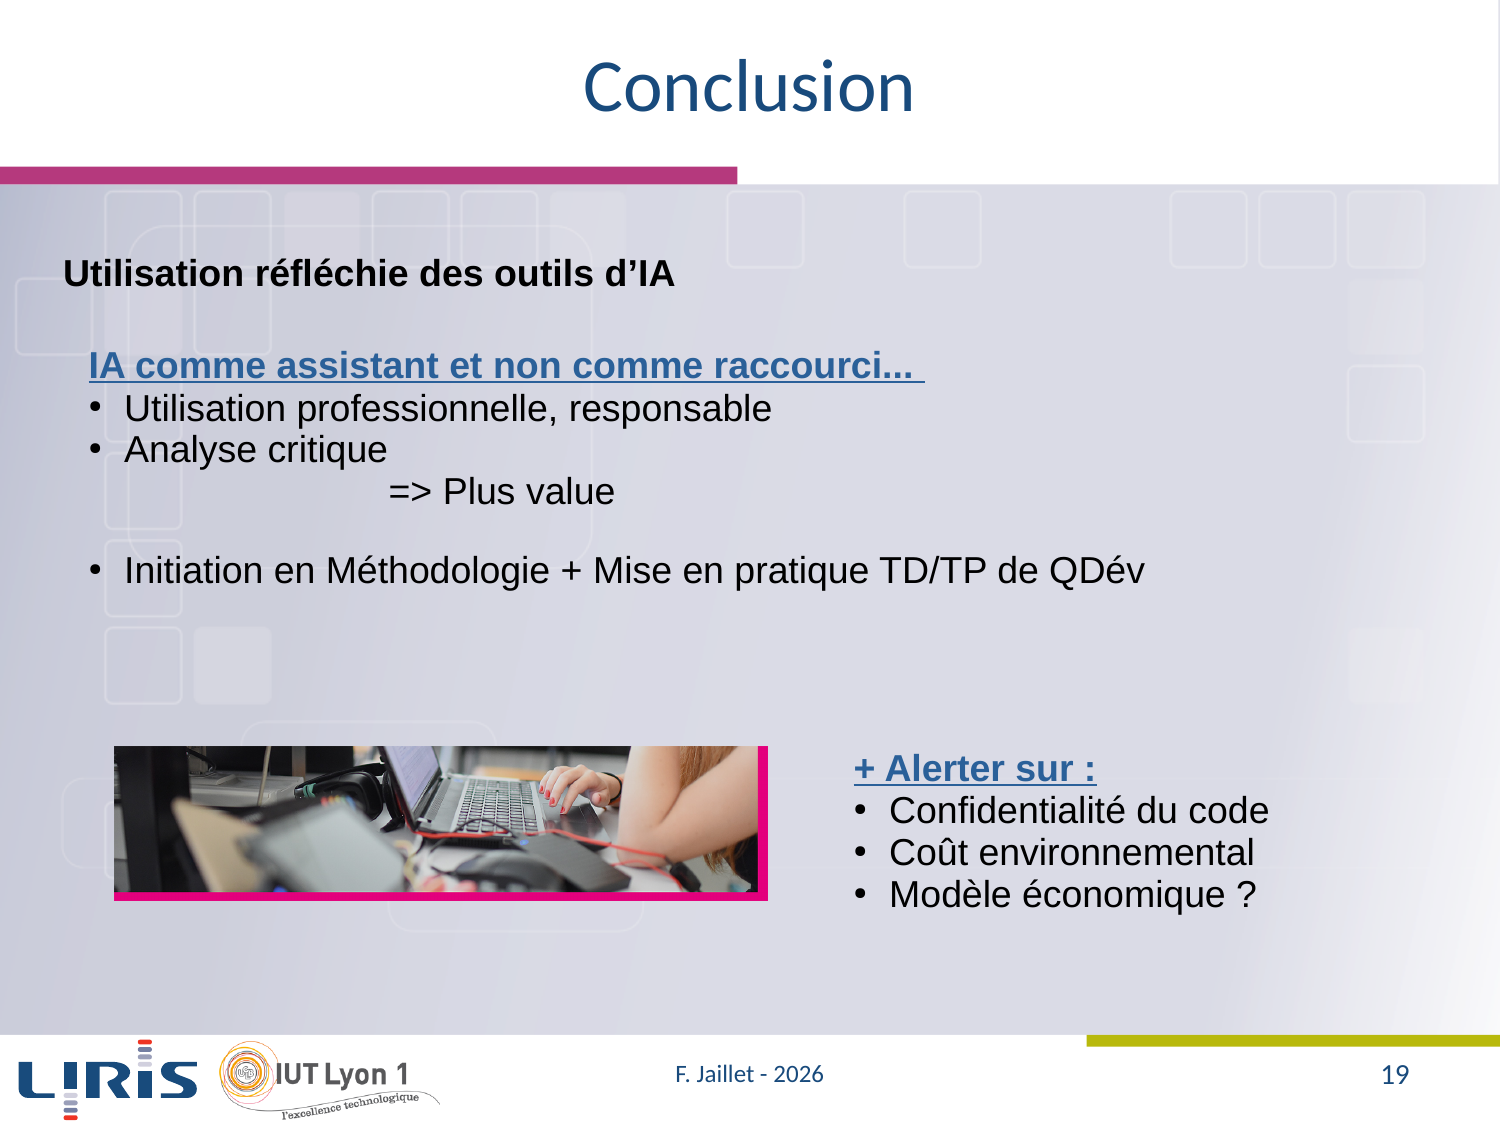

# Conclusion
Utilisation réfléchie des outils d’IA
IA comme assistant et non comme raccourci...
Utilisation professionnelle, responsable
Analyse critique
		=> Plus value
Initiation en Méthodologie + Mise en pratique TD/TP de QDév
+ Alerter sur :
Confidentialité du code
Coût environnemental
Modèle économique ?
F. Jaillet - 2026